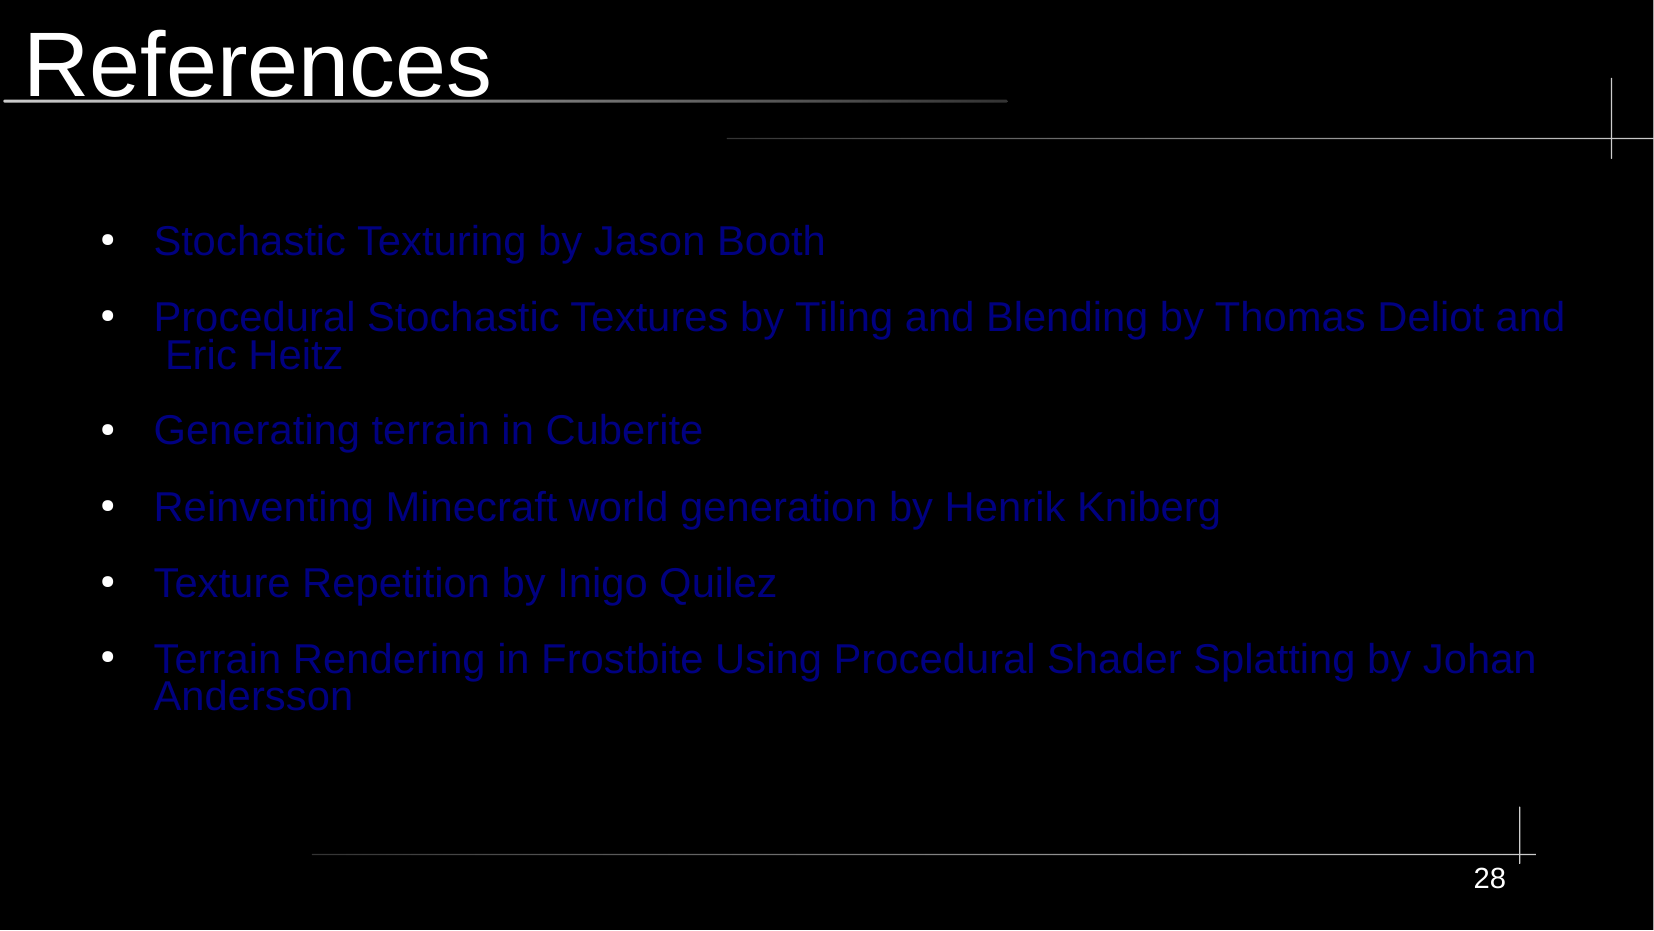

# References
Stochastic Texturing by Jason Booth
Procedural Stochastic Textures by Tiling and Blending by Thomas Deliot and Eric Heitz
Generating terrain in Cuberite
Reinventing Minecraft world generation by Henrik Kniberg
Texture Repetition by Inigo Quilez
Terrain Rendering in Frostbite Using Procedural Shader Splatting by Johan Andersson
28